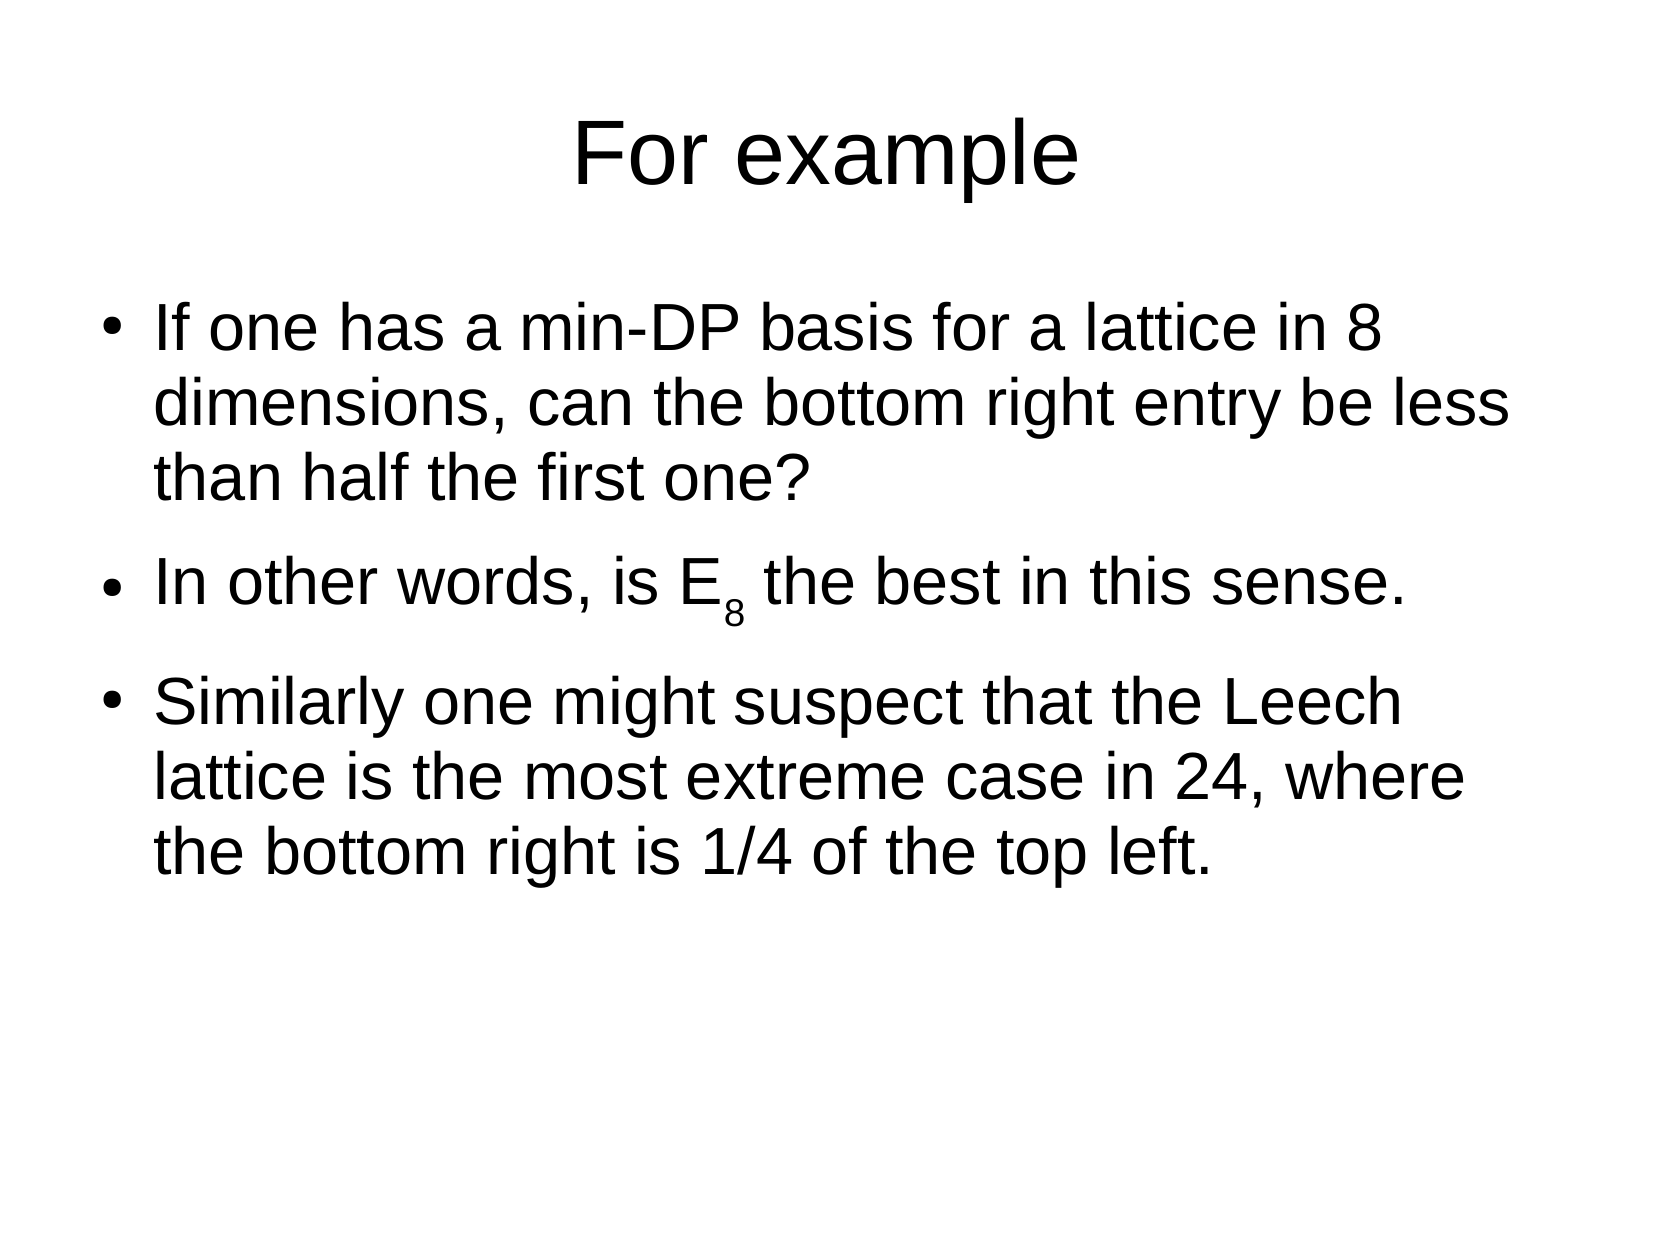

# For example
If one has a min-DP basis for a lattice in 8 dimensions, can the bottom right entry be less than half the first one?
In other words, is E8 the best in this sense.
Similarly one might suspect that the Leech lattice is the most extreme case in 24, where the bottom right is 1/4 of the top left.